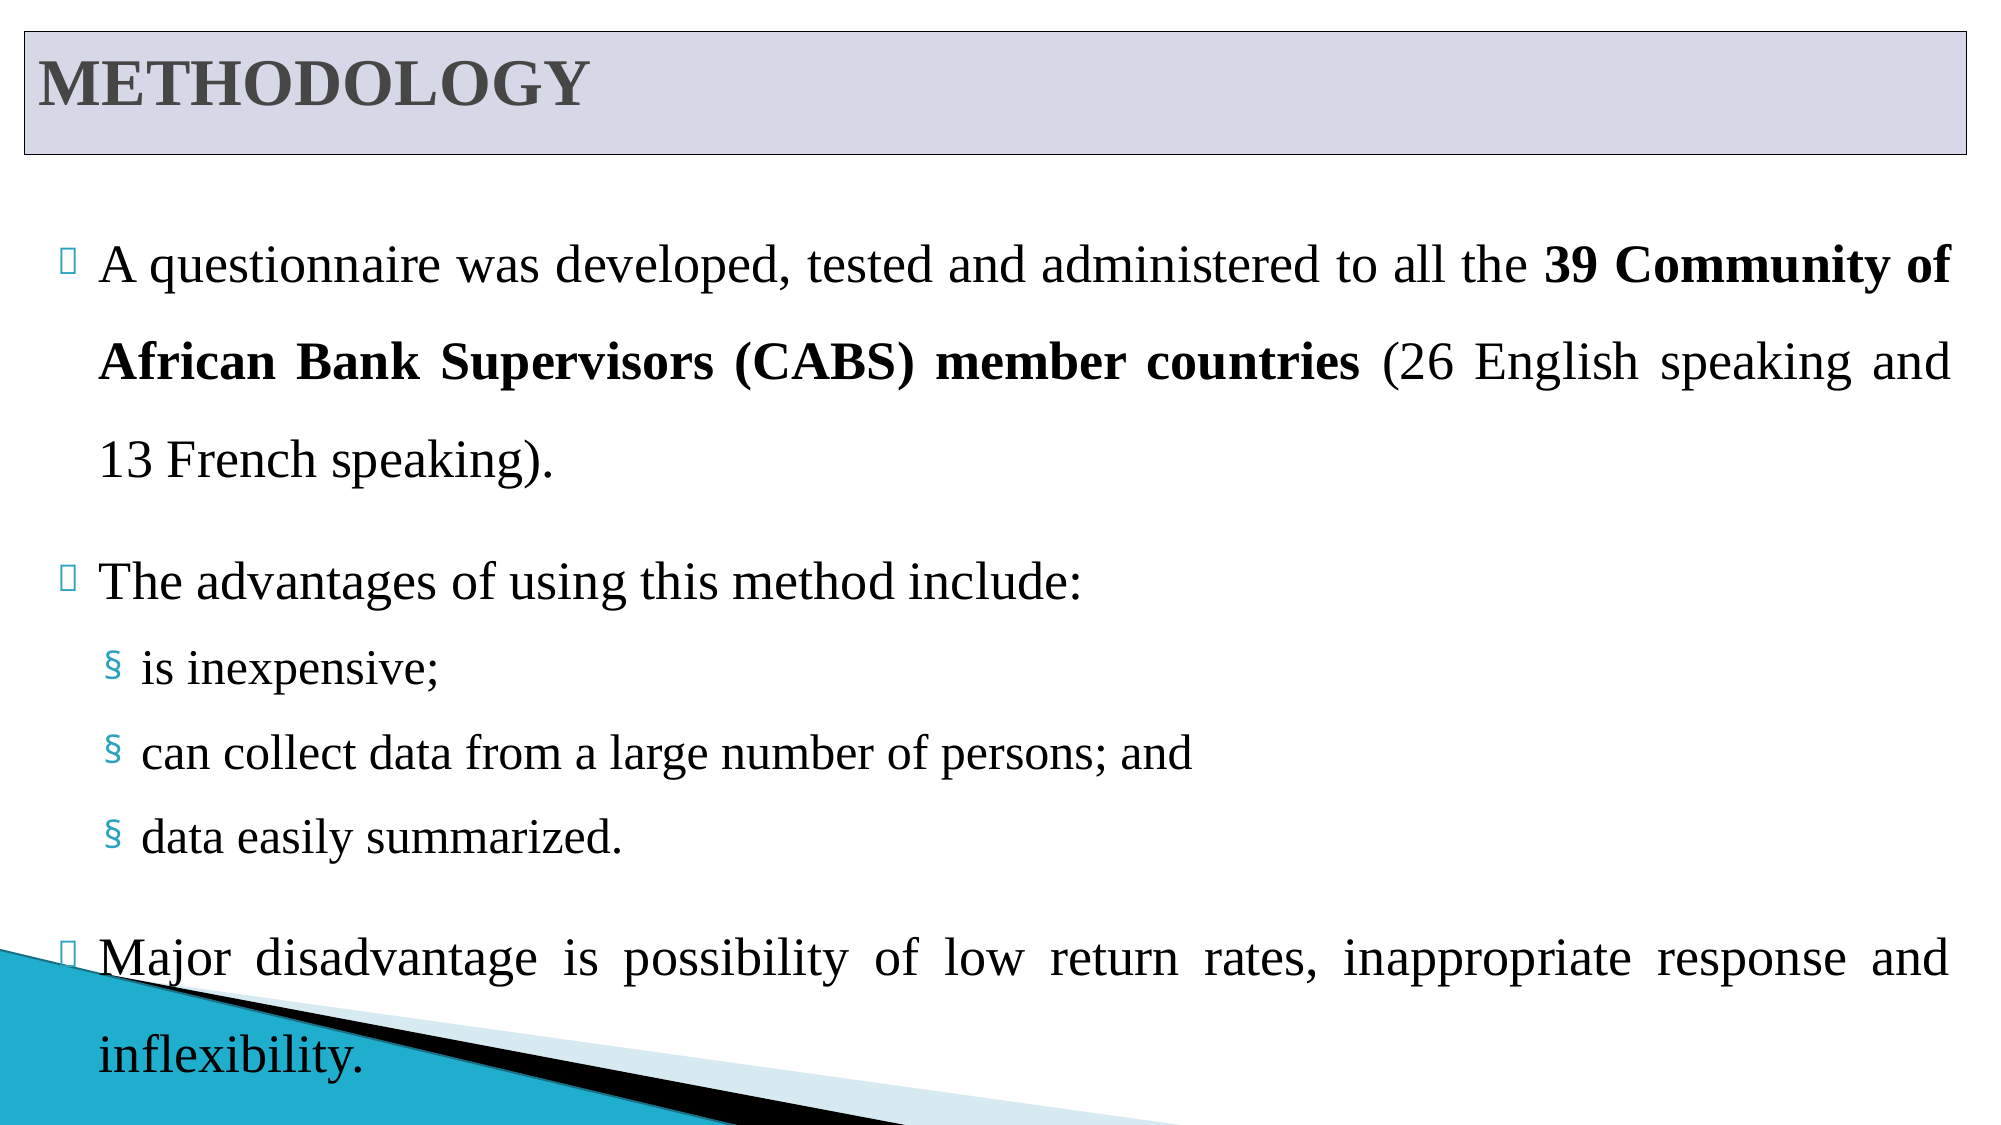

# METHODOLOGY
A questionnaire was developed, tested and administered to all the 39 Community of African Bank Supervisors (CABS) member countries (26 English speaking and 13 French speaking).
The advantages of using this method include:
is inexpensive;
can collect data from a large number of persons; and
data easily summarized.
Major disadvantage is possibility of low return rates, inappropriate response and inflexibility.